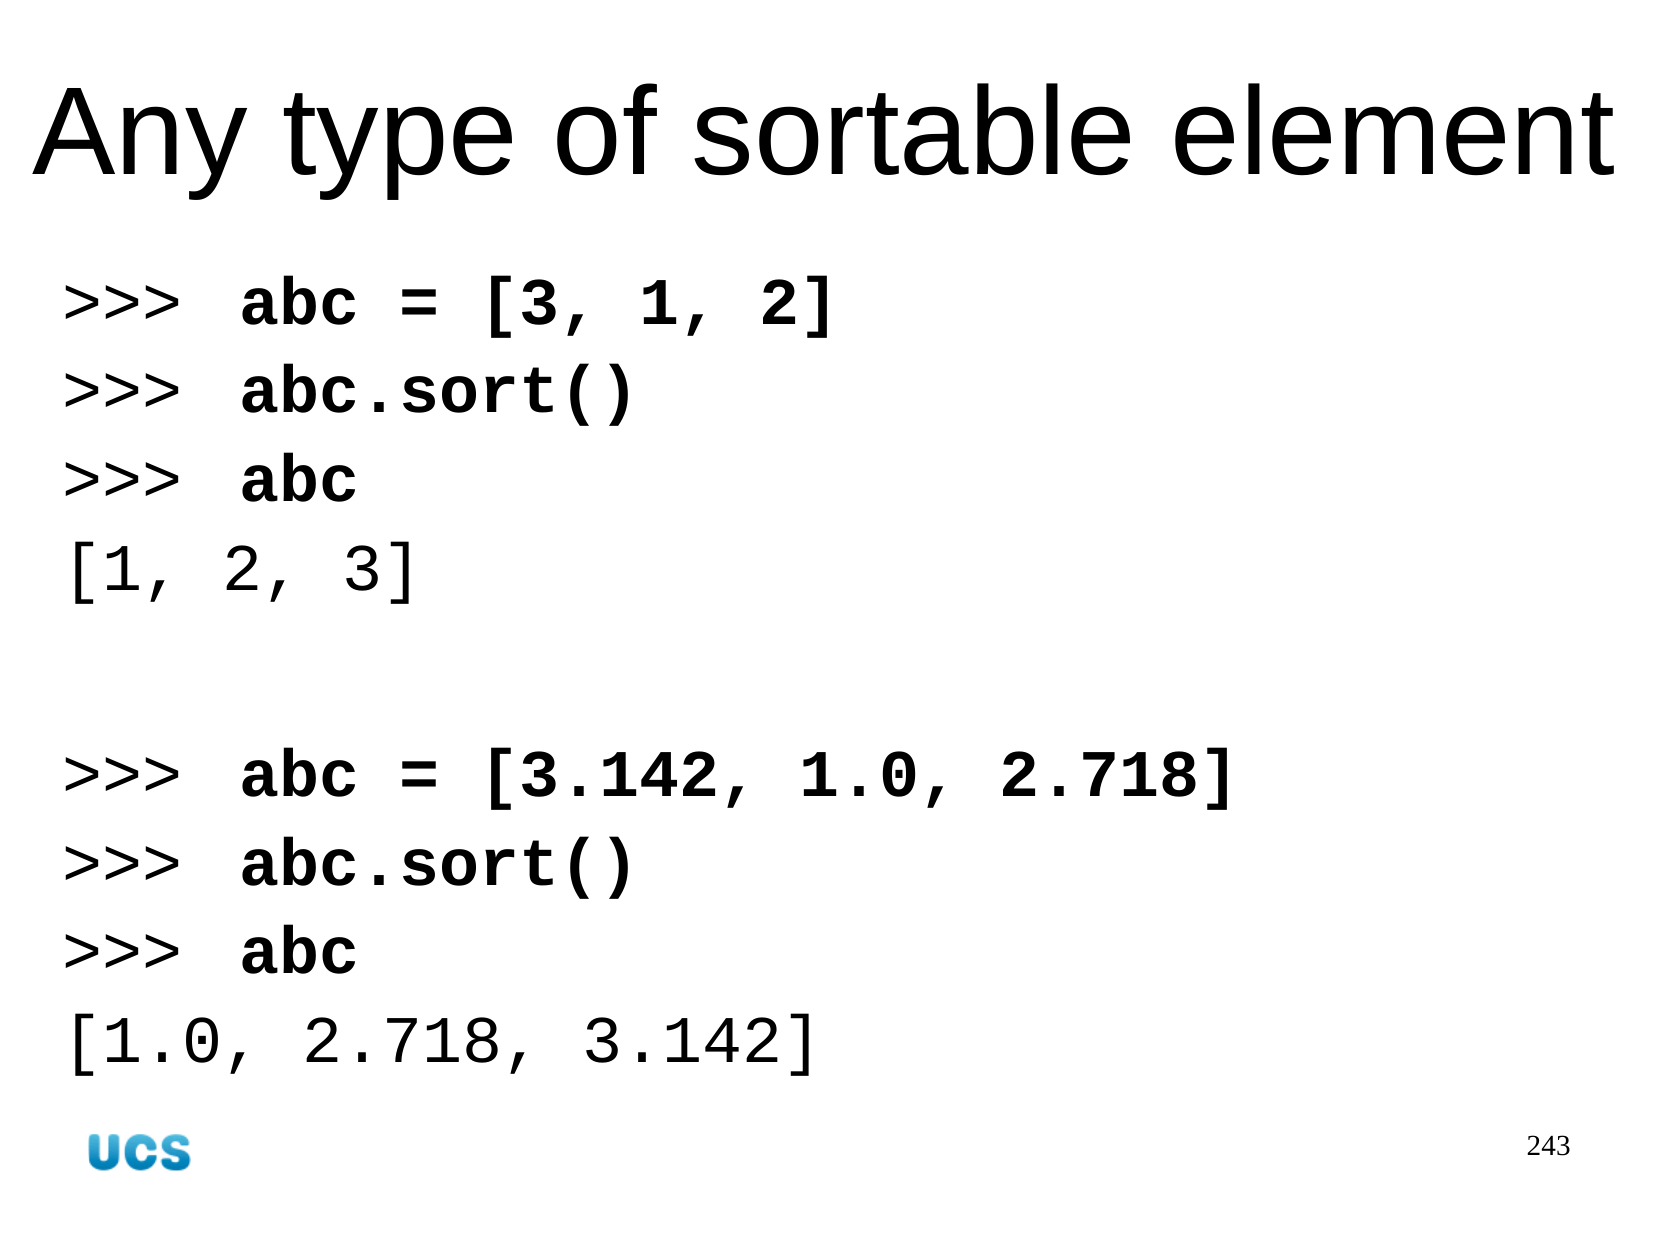

Any type of sortable element
>>>
abc =
[3, 1, 2]
>>>
abc.sort()
>>>
abc
[1, 2, 3]
>>>
abc =
[3.142, 1.0, 2.718]
>>>
abc.sort()
>>>
abc
[1.0, 2.718, 3.142]
243